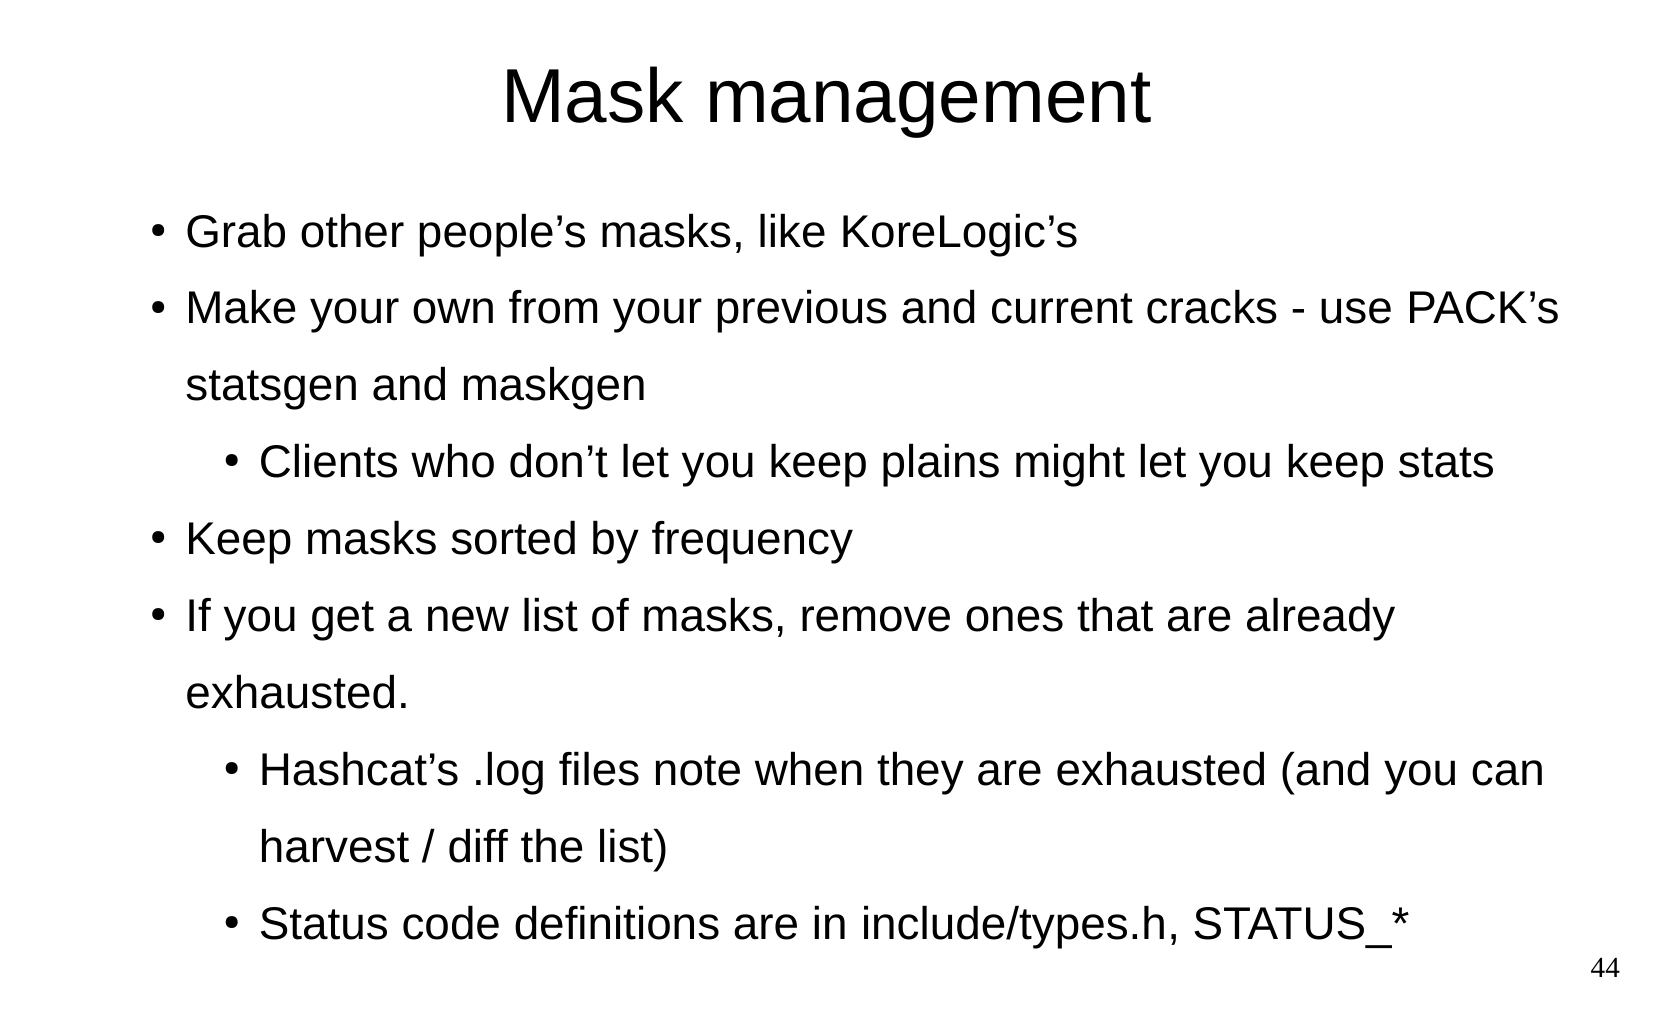

# Mask management
Grab other people’s masks, like KoreLogic’s
Make your own from your previous and current cracks - use PACK’s statsgen and maskgen
Clients who don’t let you keep plains might let you keep stats
Keep masks sorted by frequency
If you get a new list of masks, remove ones that are already exhausted.
Hashcat’s .log files note when they are exhausted (and you can harvest / diff the list)
Status code definitions are in include/types.h, STATUS_*